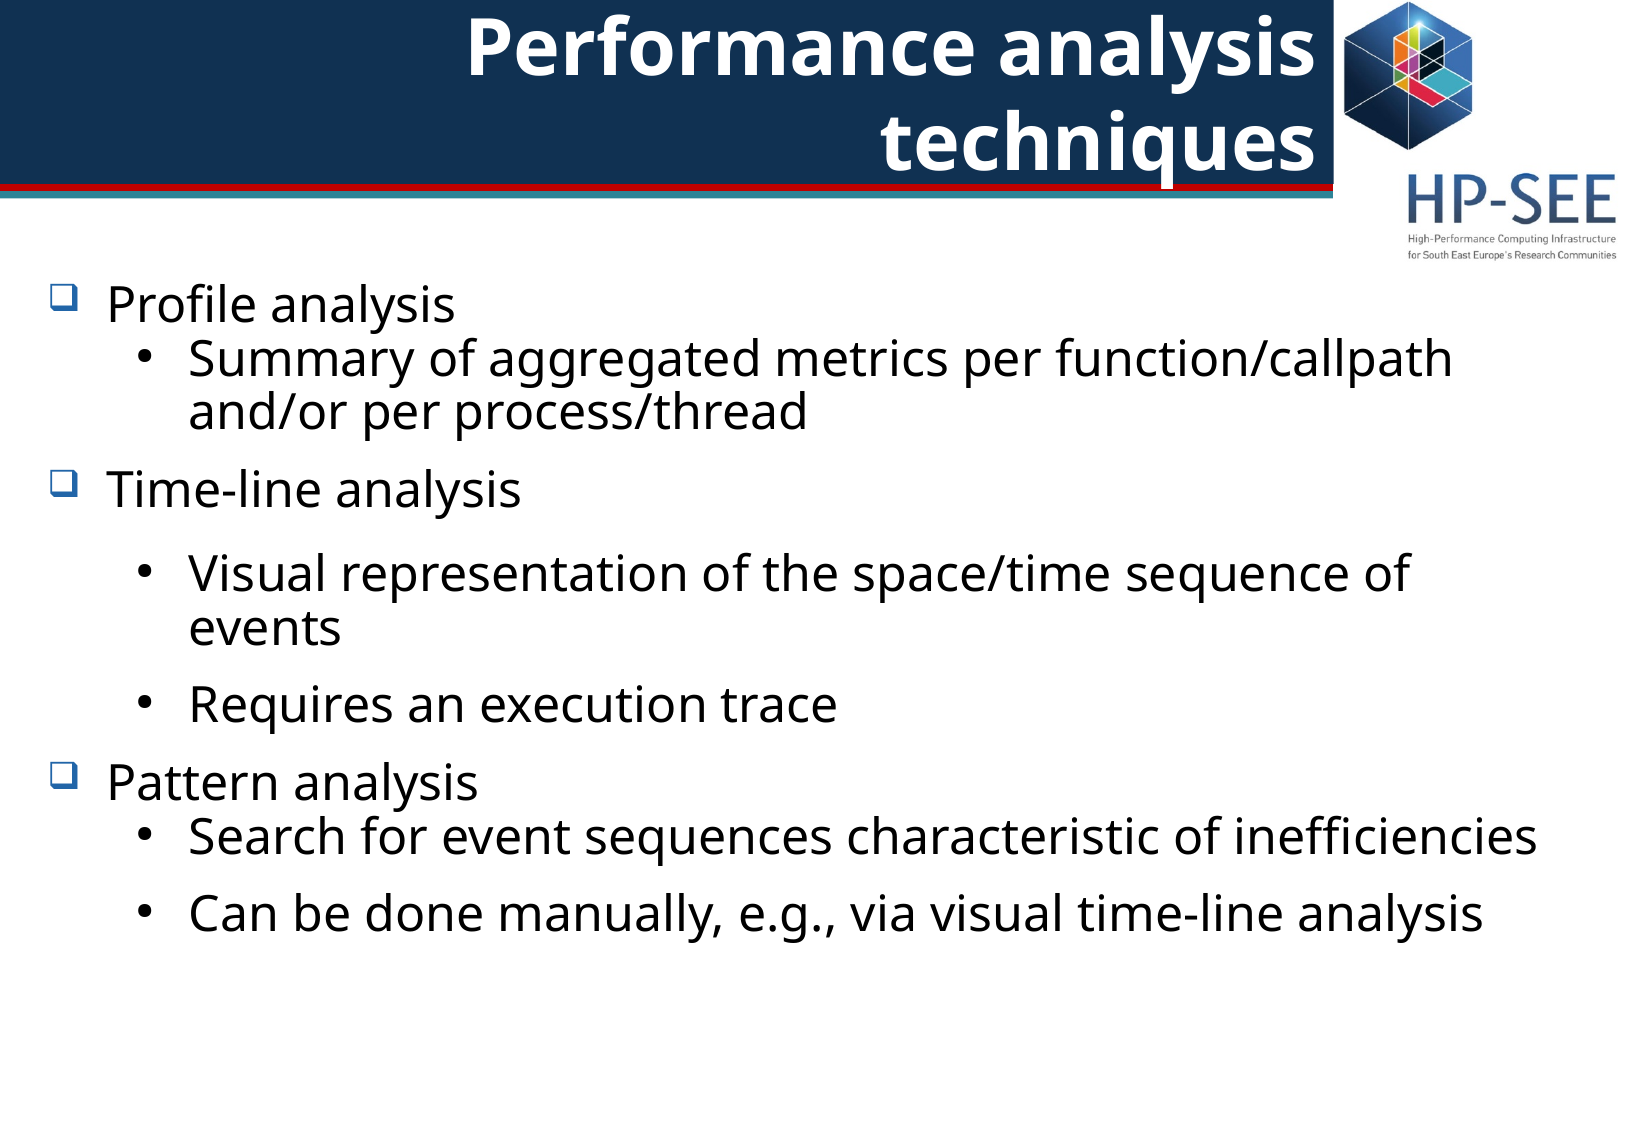

# Performance analysis techniques
Profile analysis
Summary of aggregated metrics per function/callpath and/or per process/thread
Time-line analysis
Visual representation of the space/time sequence of events
Requires an execution trace
Pattern analysis
Search for event sequences characteristic of inefficiencies
Can be done manually, e.g., via visual time-line analysis